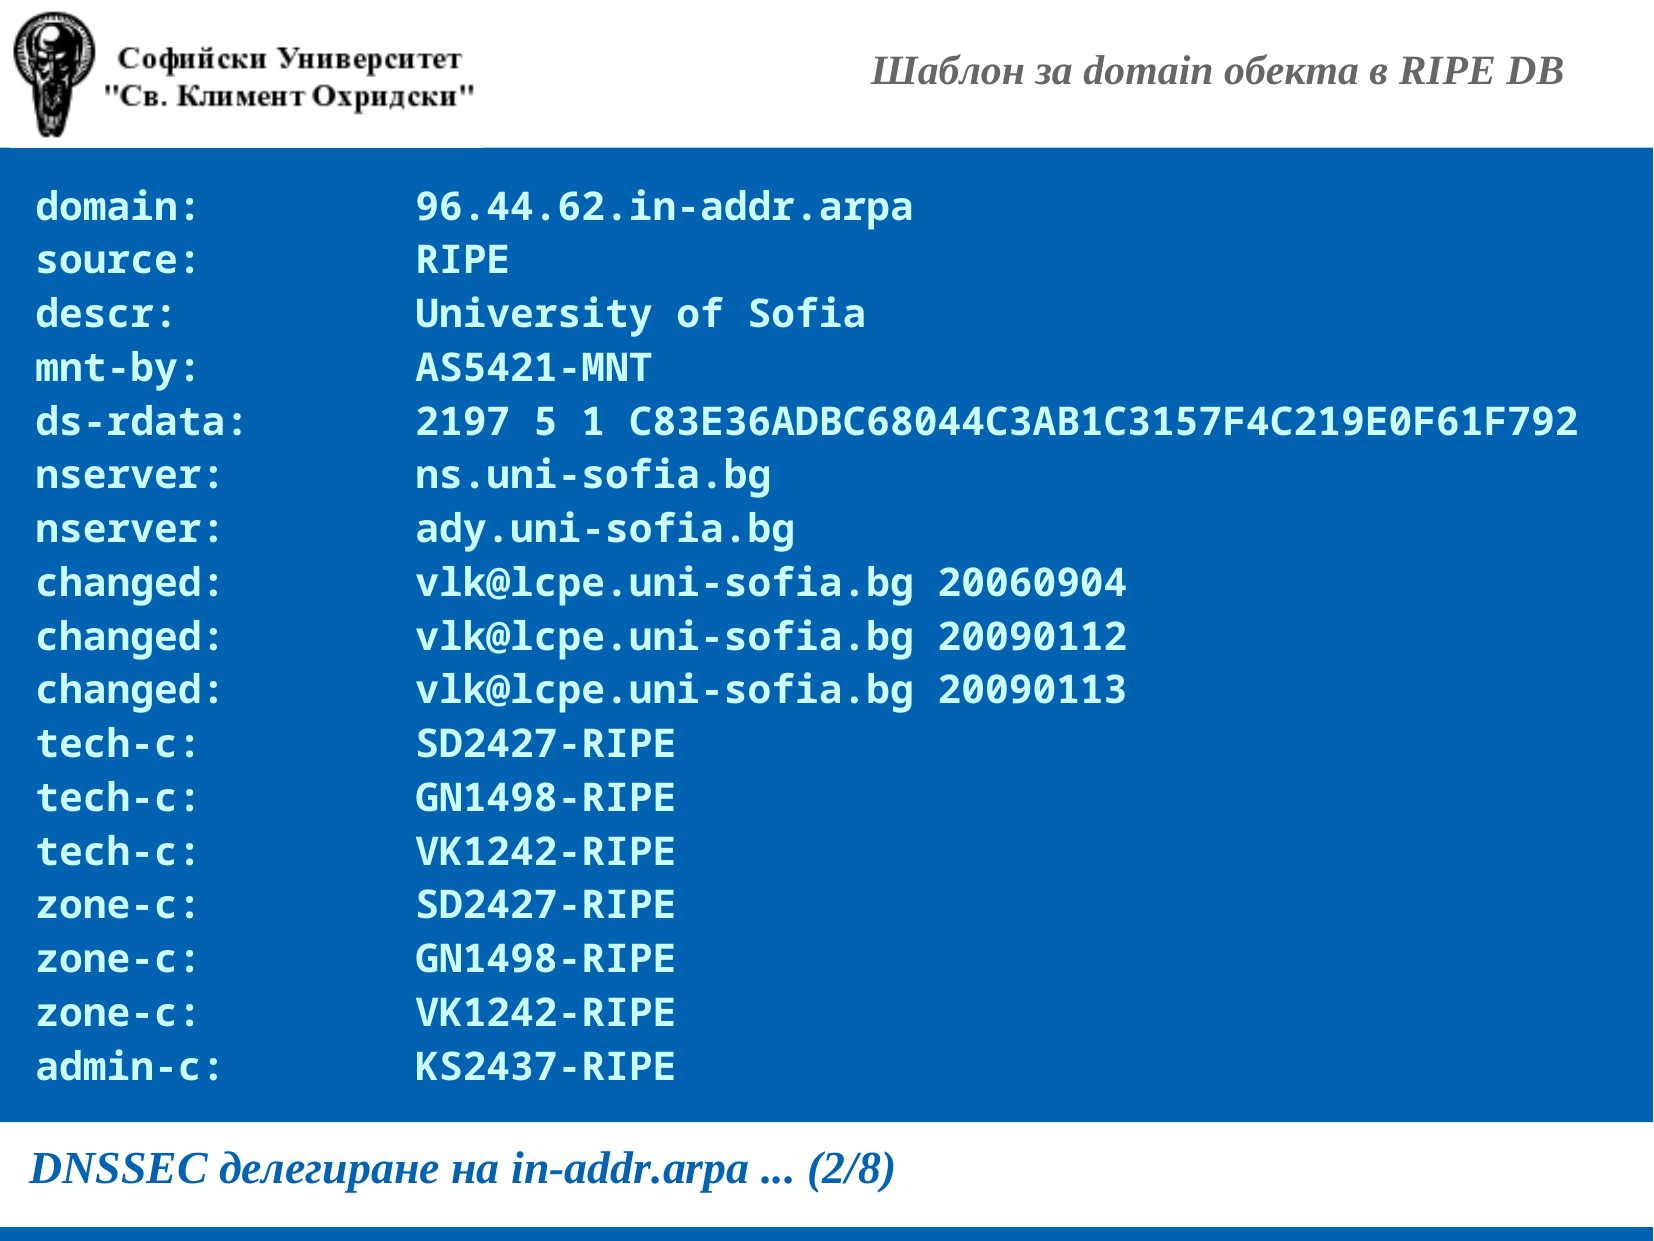

# Шаблон за domain обекта в RIPE DB
domain: 96.44.62.in-addr.arpa
source: RIPE
descr: University of Sofia
mnt-by: AS5421-MNT
ds-rdata: 2197 5 1 C83E36ADBC68044C3AB1C3157F4C219E0F61F792
nserver: ns.uni-sofia.bg
nserver: ady.uni-sofia.bg
changed: vlk@lcpe.uni-sofia.bg 20060904
changed: vlk@lcpe.uni-sofia.bg 20090112
changed: vlk@lcpe.uni-sofia.bg 20090113
tech-c: SD2427-RIPE
tech-c: GN1498-RIPE
tech-c: VK1242-RIPE
zone-c: SD2427-RIPE
zone-c: GN1498-RIPE
zone-c: VK1242-RIPE
admin-c: KS2437-RIPE
DNSSEC делегиране на in-addr.arpa ... (2/8)